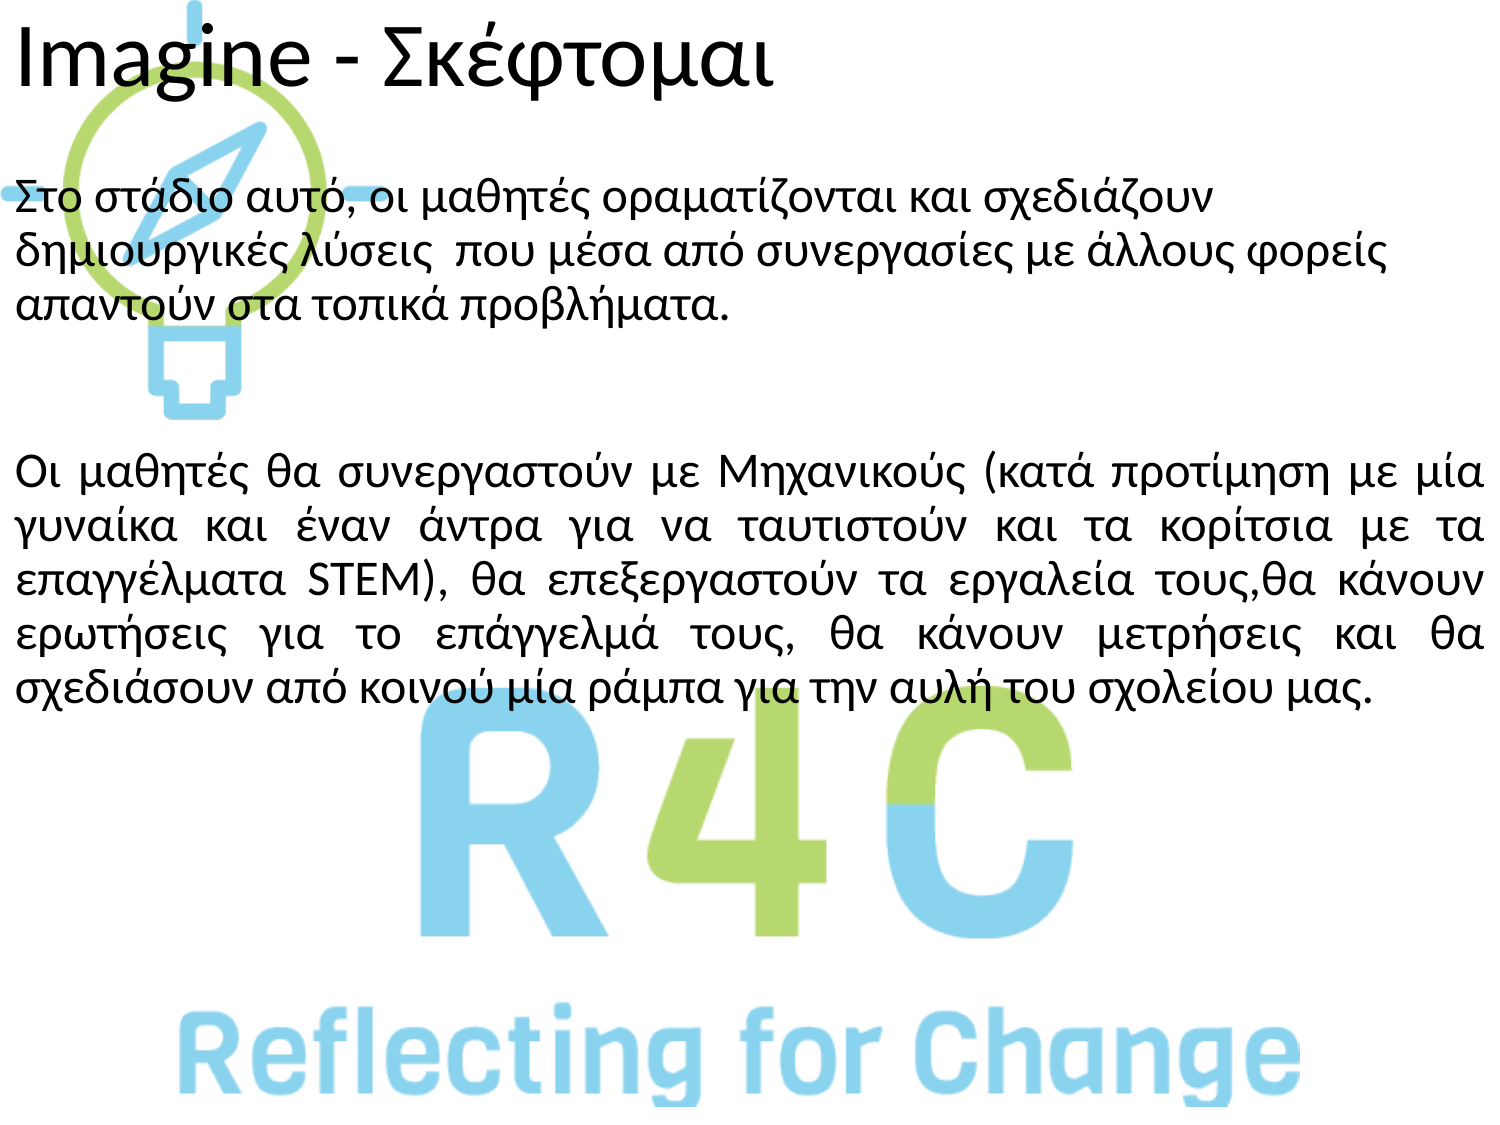

# Imagine - Σκέφτομαι
Στο στάδιο αυτό, οι μαθητές οραματίζονται και σχεδιάζουν δημιουργικές λύσεις που μέσα από συνεργασίες με άλλους φορείς απαντούν στα τοπικά προβλήματα.
Οι μαθητές θα συνεργαστούν με Μηχανικούς (κατά προτίμηση με μία γυναίκα και έναν άντρα για να ταυτιστούν και τα κορίτσια με τα επαγγέλματα STEM), θα επεξεργαστούν τα εργαλεία τους,θα κάνουν ερωτήσεις για το επάγγελμά τους, θα κάνουν μετρήσεις και θα σχεδιάσουν από κοινού μία ράμπα για την αυλή του σχολείου μας.